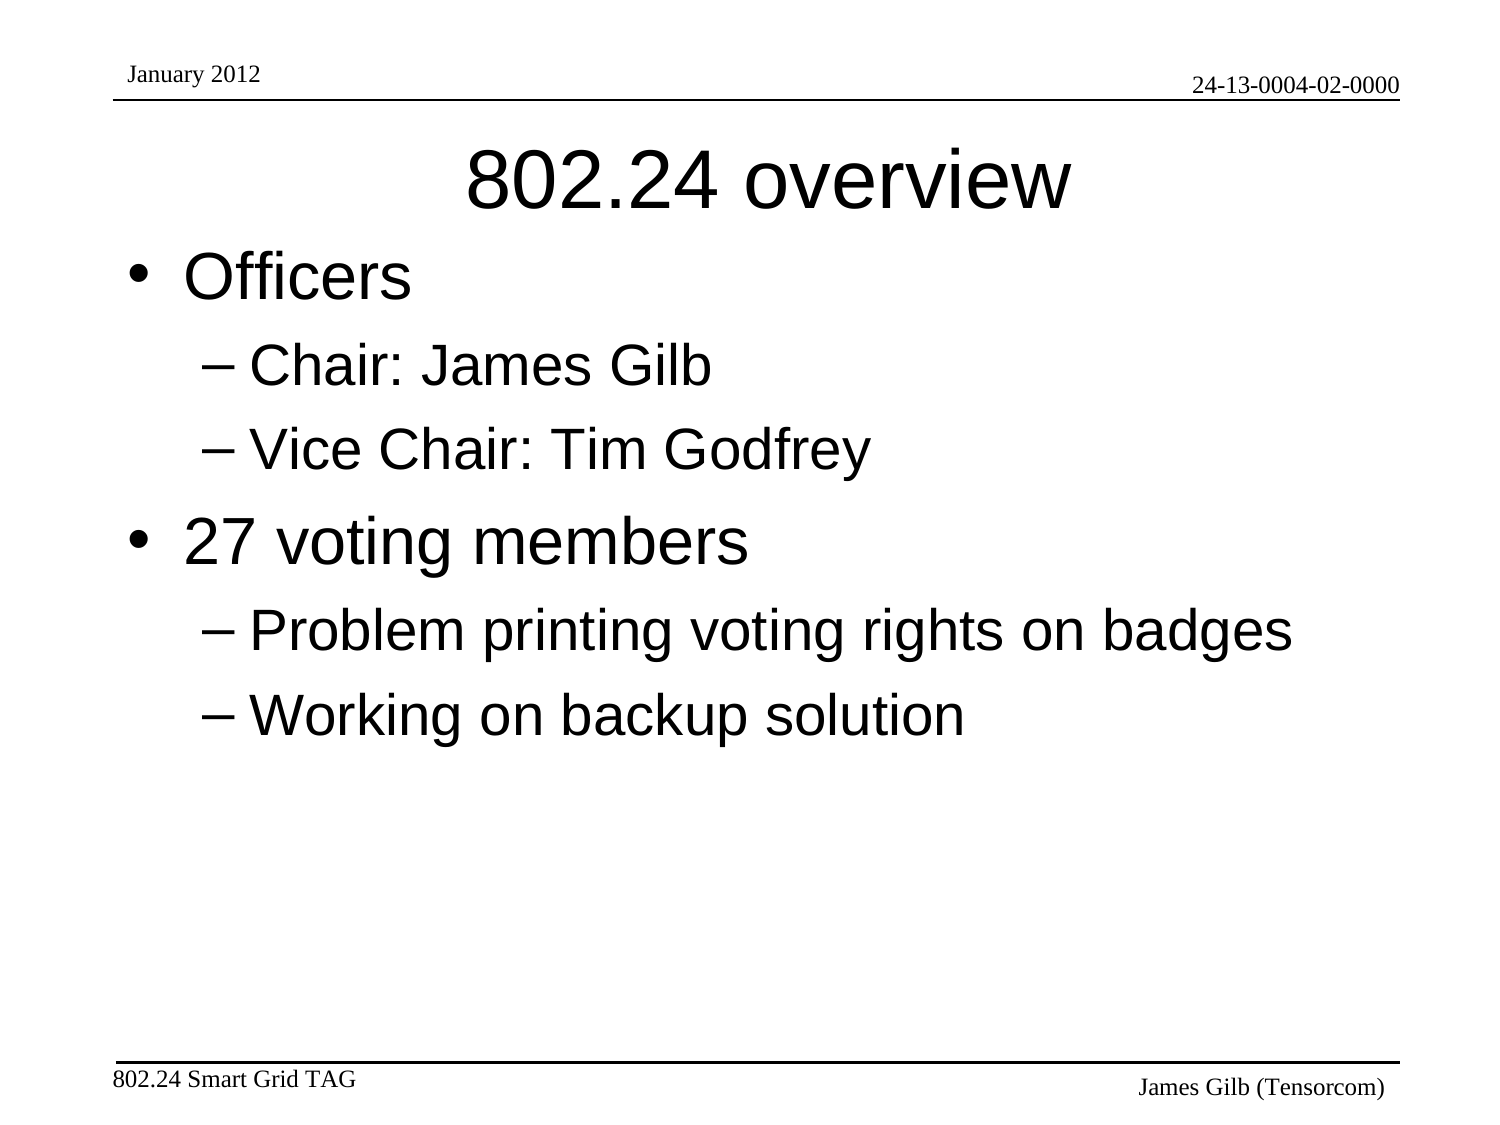

# 802.24 overview
Officers
Chair: James Gilb
Vice Chair: Tim Godfrey
27 voting members
Problem printing voting rights on badges
Working on backup solution